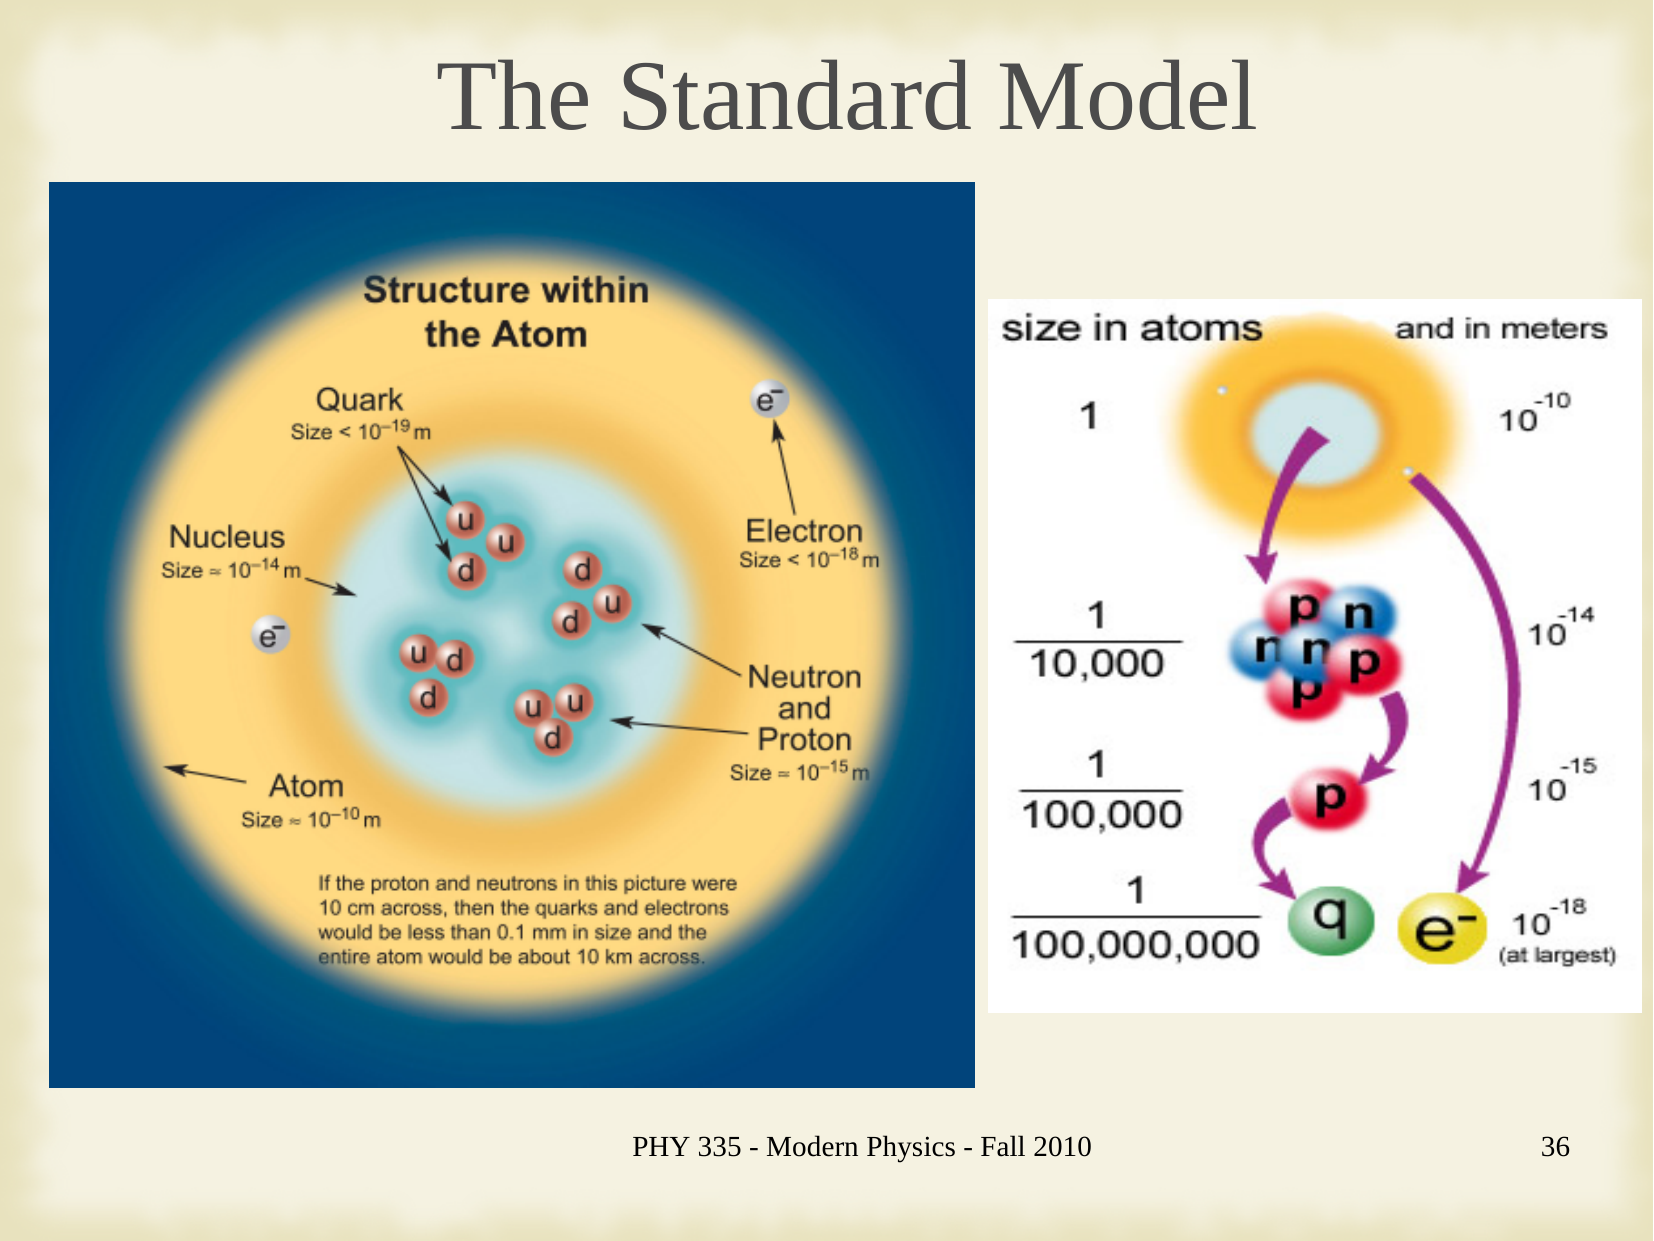

# The Standard Model
PHY 335 - Modern Physics - Fall 2010
36